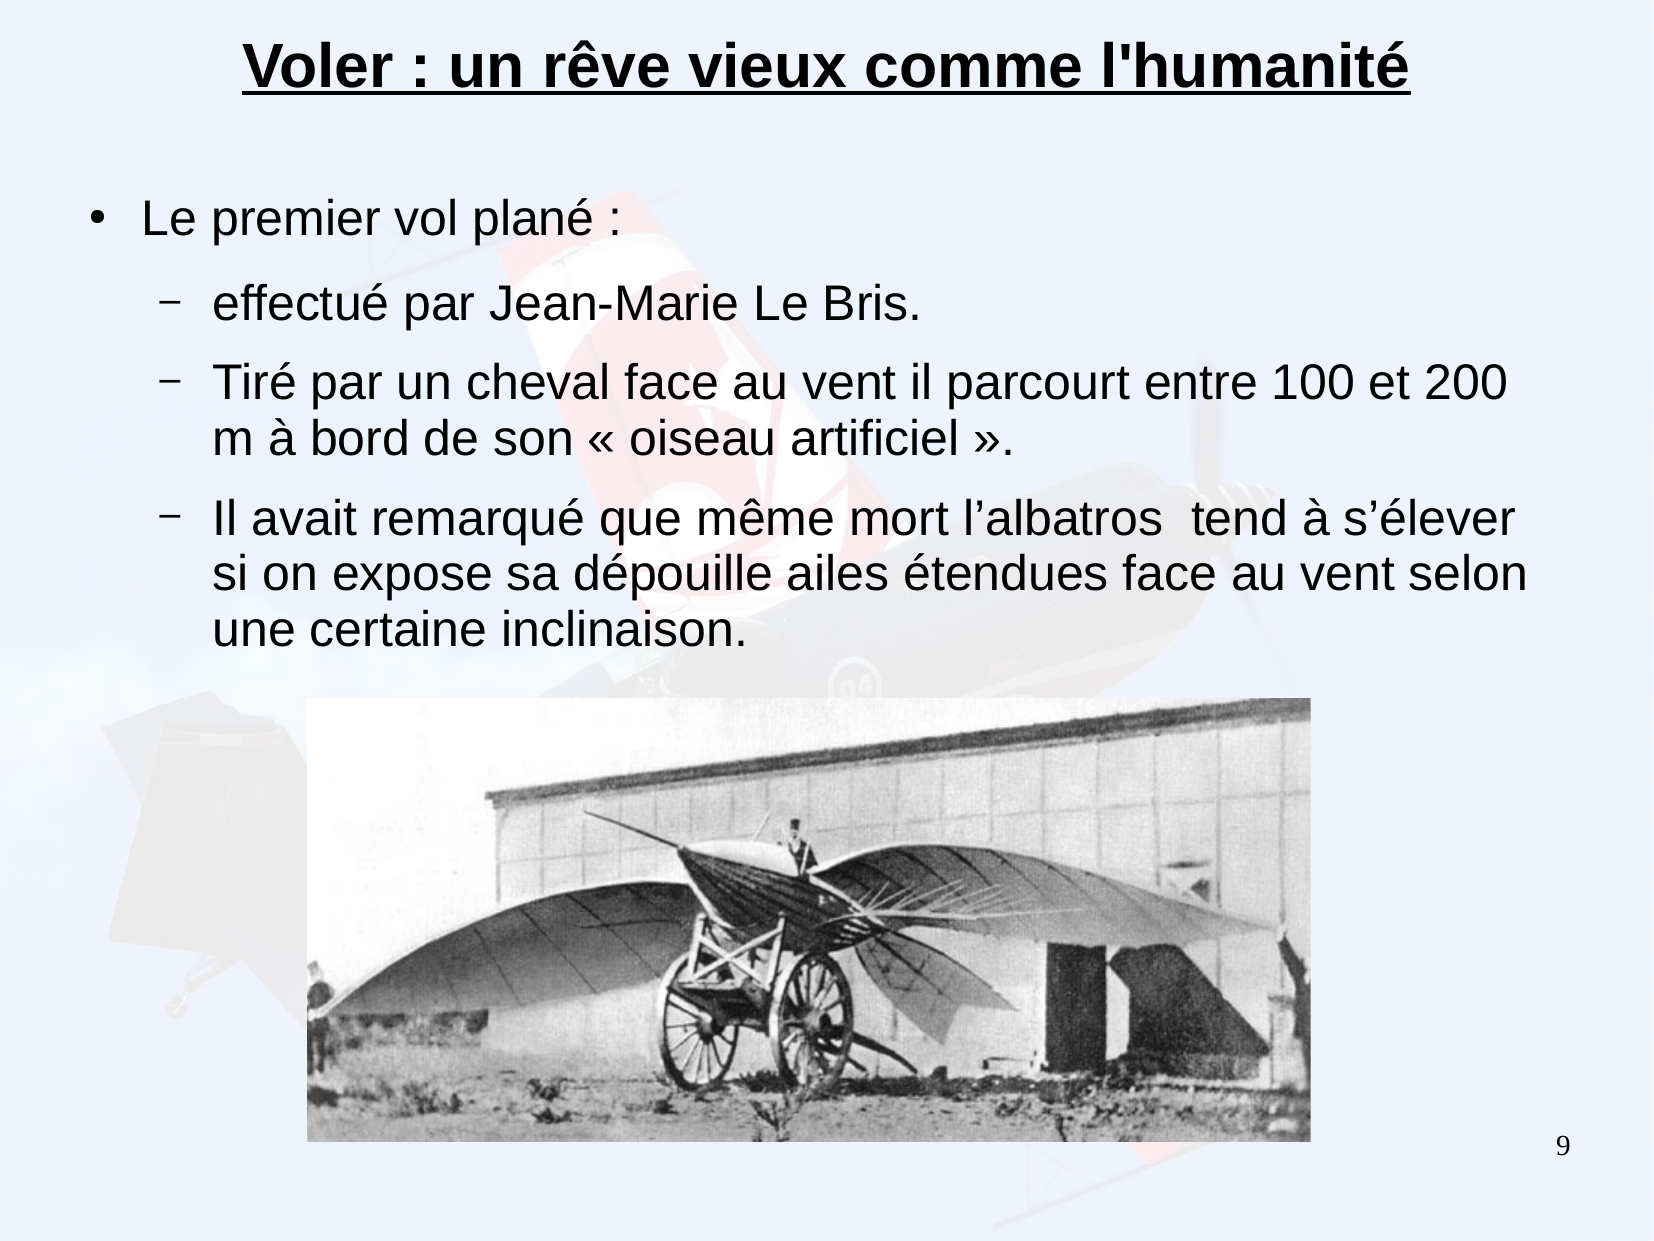

# Voler : un rêve vieux comme l'humanité
Le premier vol plané :
effectué par Jean-Marie Le Bris.
Tiré par un cheval face au vent il parcourt entre 100 et 200 m à bord de son « oiseau artificiel ».
Il avait remarqué que même mort l’albatros tend à s’élever si on expose sa dépouille ailes étendues face au vent selon une certaine inclinaison.
9